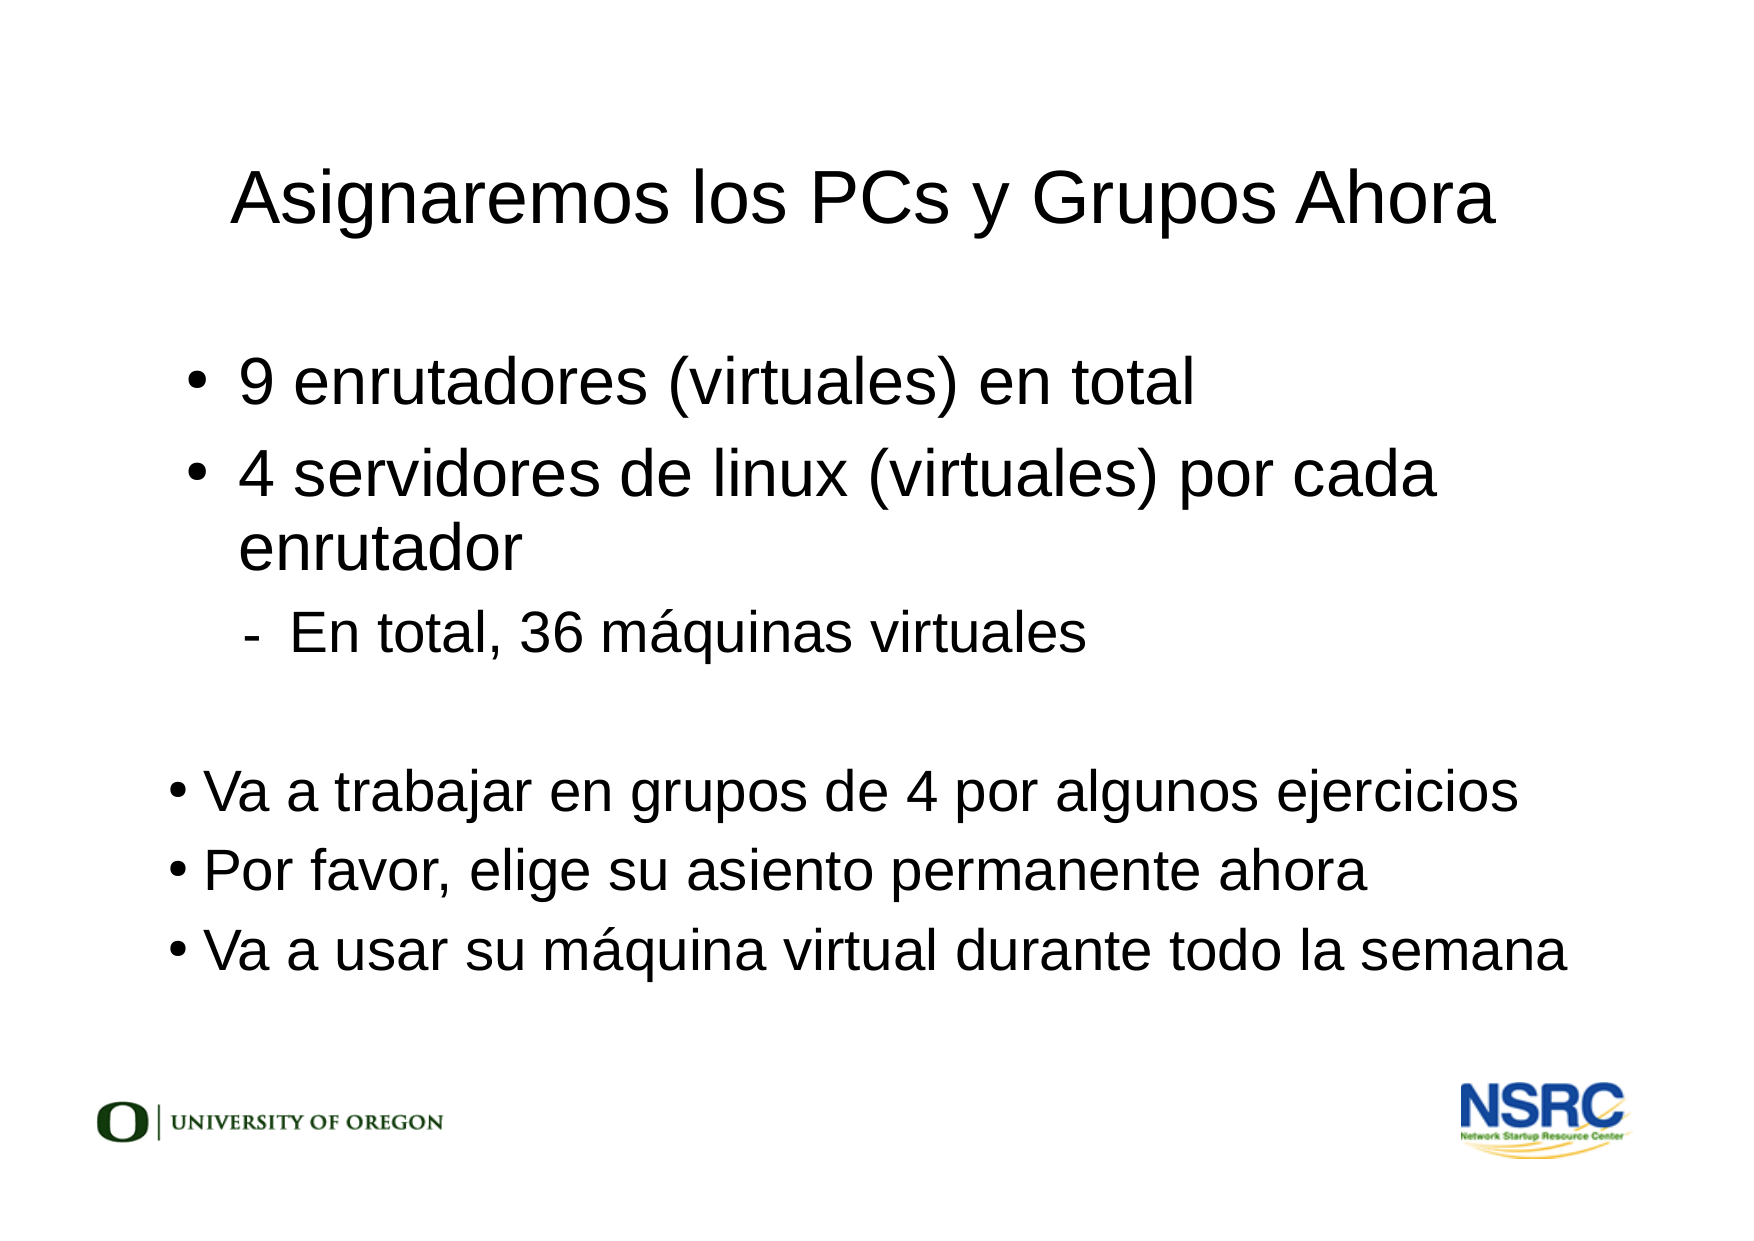

Asignaremos los PCs y Grupos Ahora
# 9 enrutadores (virtuales) en total
4 servidores de linux (virtuales) por cada enrutador
En total, 36 máquinas virtuales
Va a trabajar en grupos de 4 por algunos ejercicios
Por favor, elige su asiento permanente ahora
Va a usar su máquina virtual durante todo la semana